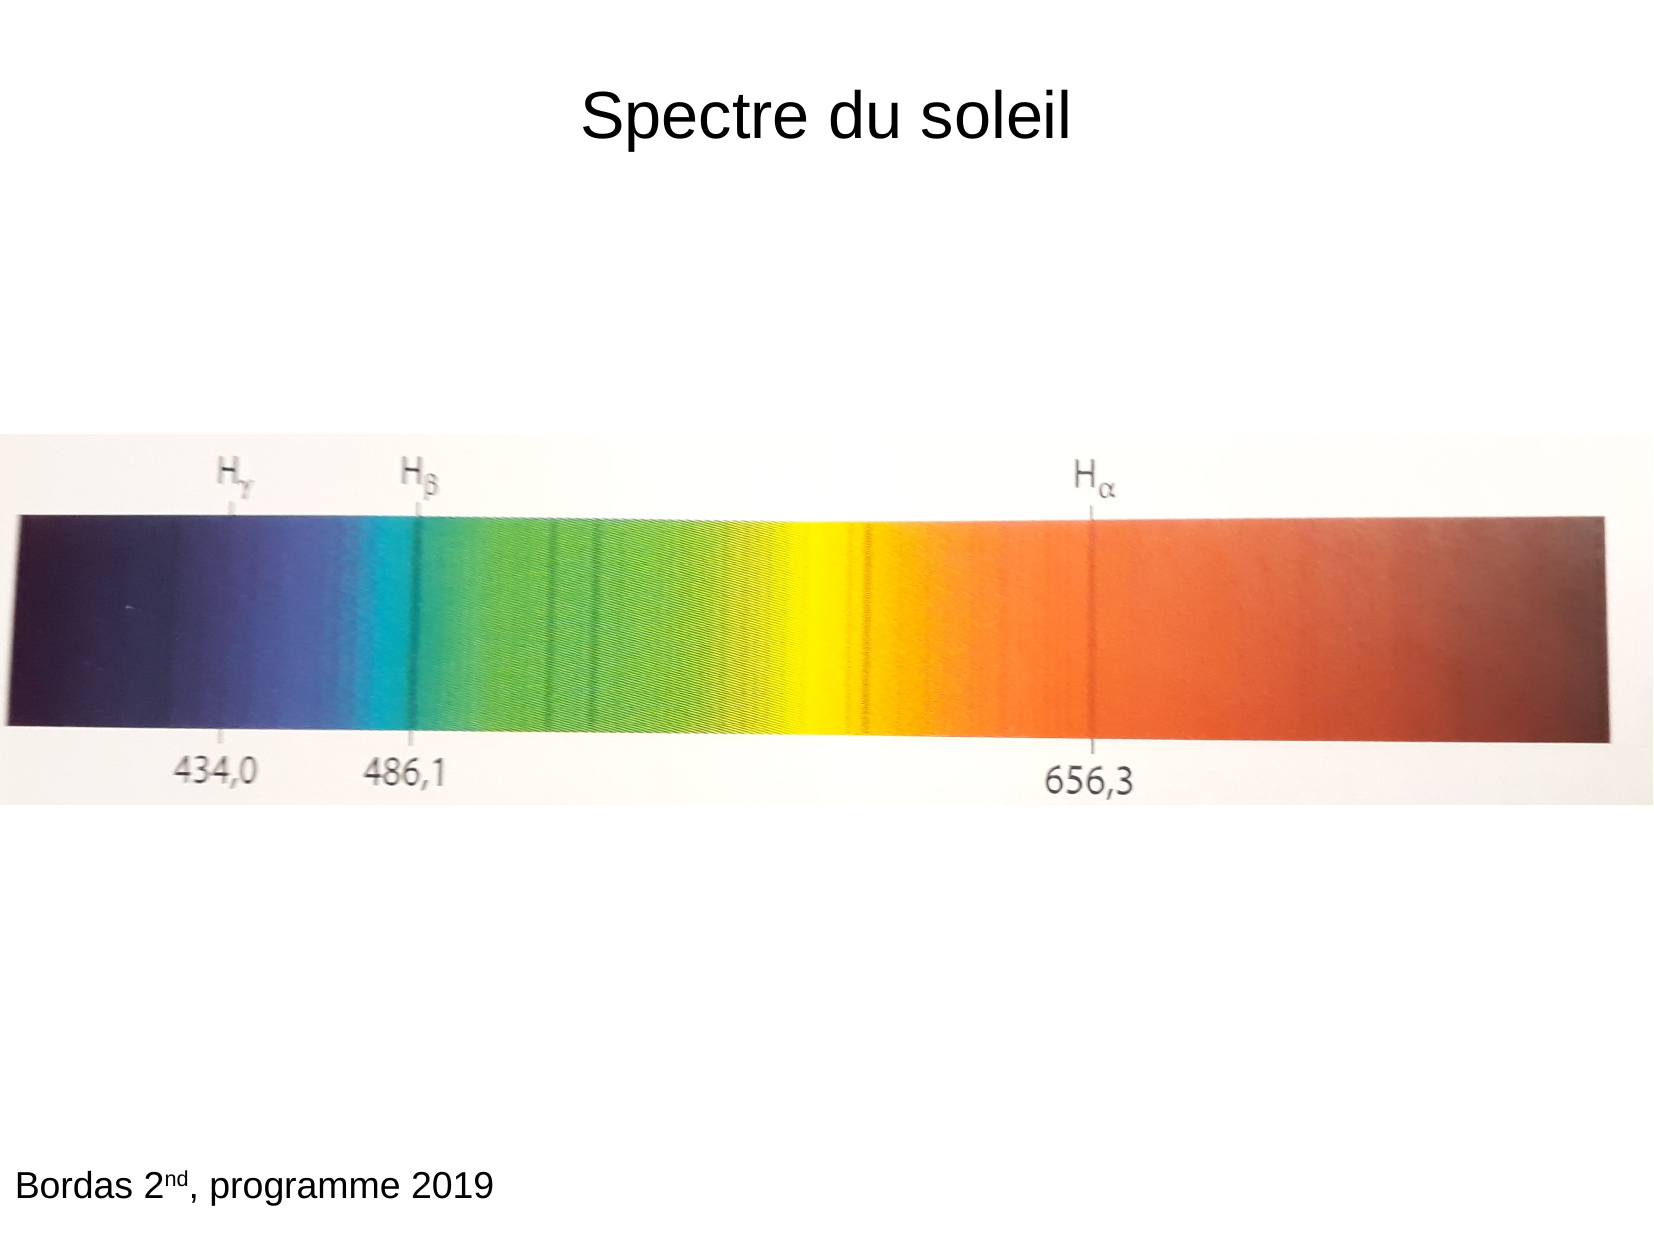

Spectre du soleil
Bordas 2nd, programme 2019